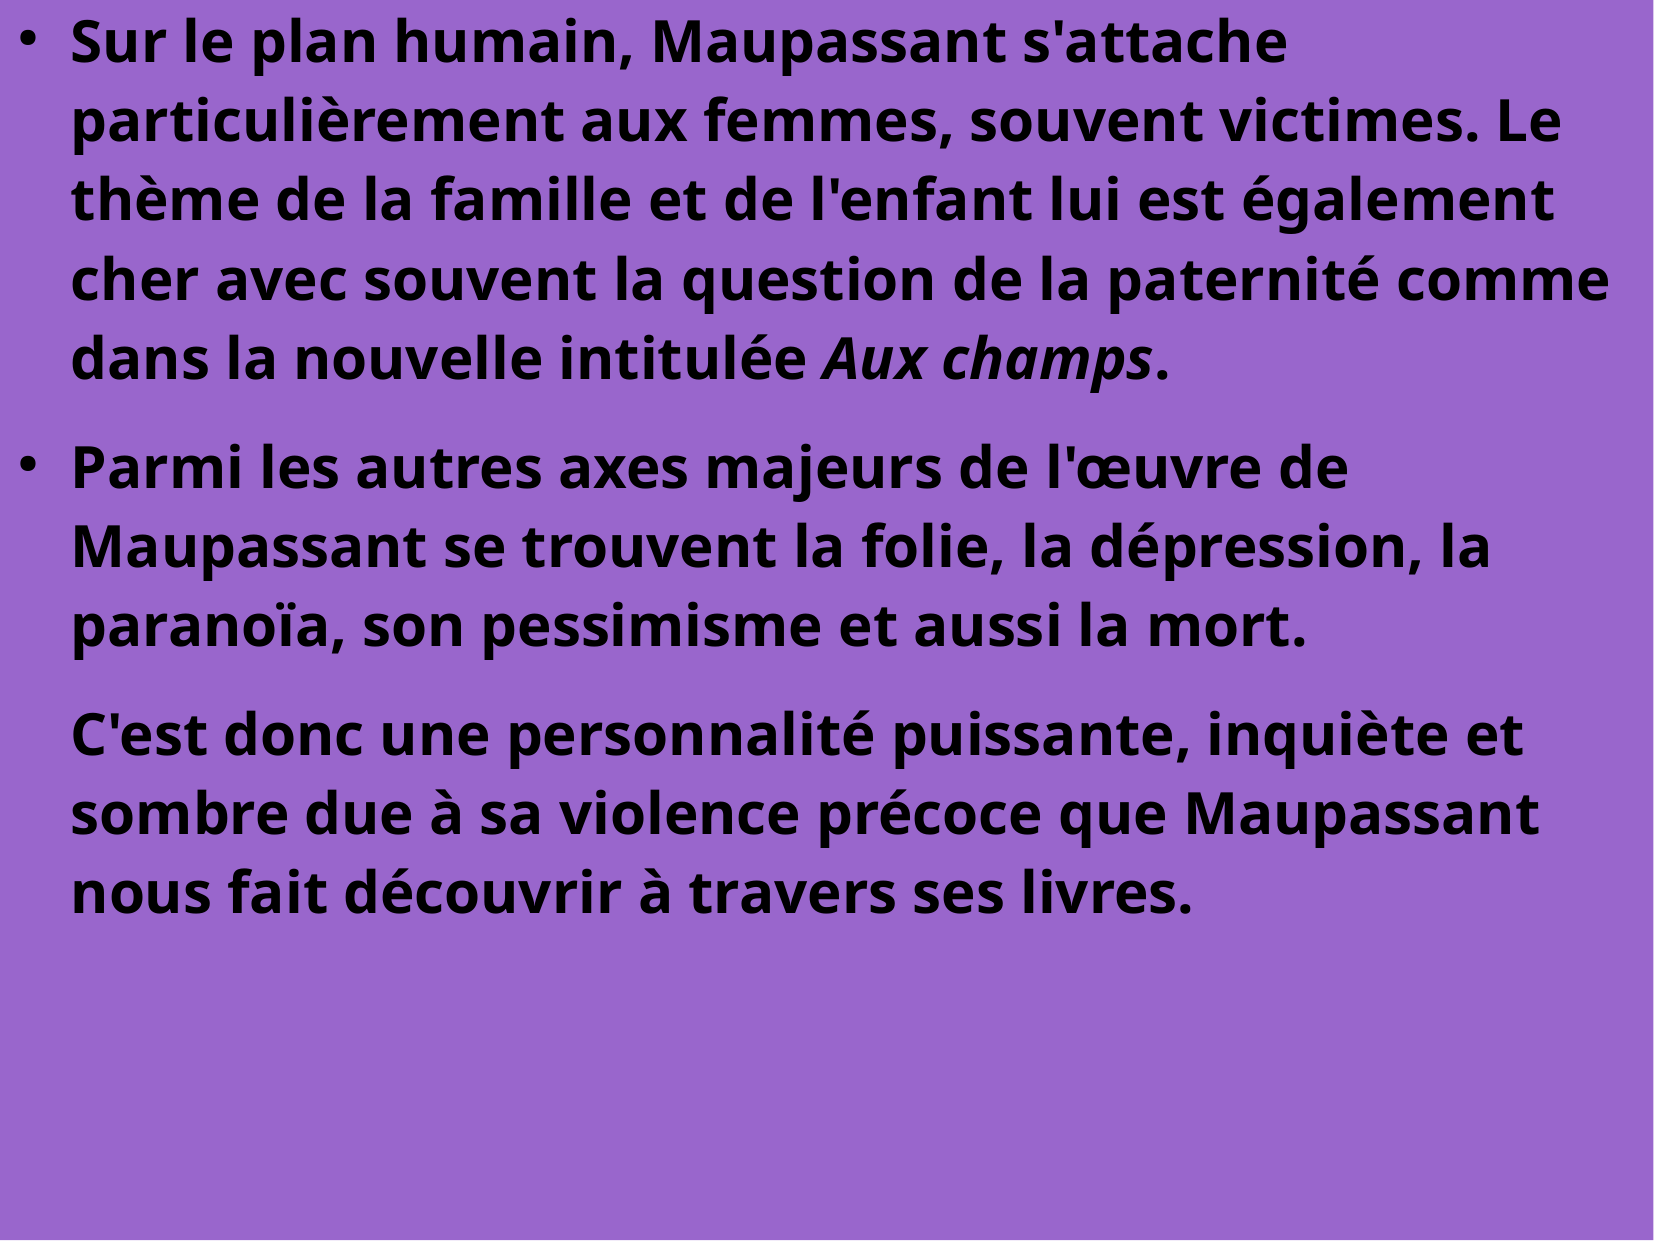

# Sur le plan humain, Maupassant s'attache particulièrement aux femmes, souvent victimes. Le thème de la famille et de l'enfant lui est également cher avec souvent la question de la paternité comme dans la nouvelle intitulée Aux champs.
Parmi les autres axes majeurs de l'œuvre de Maupassant se trouvent la folie, la dépression, la paranoïa, son pessimisme et aussi la mort.
C'est donc une personnalité puissante, inquiète et sombre due à sa violence précoce que Maupassant nous fait découvrir à travers ses livres.